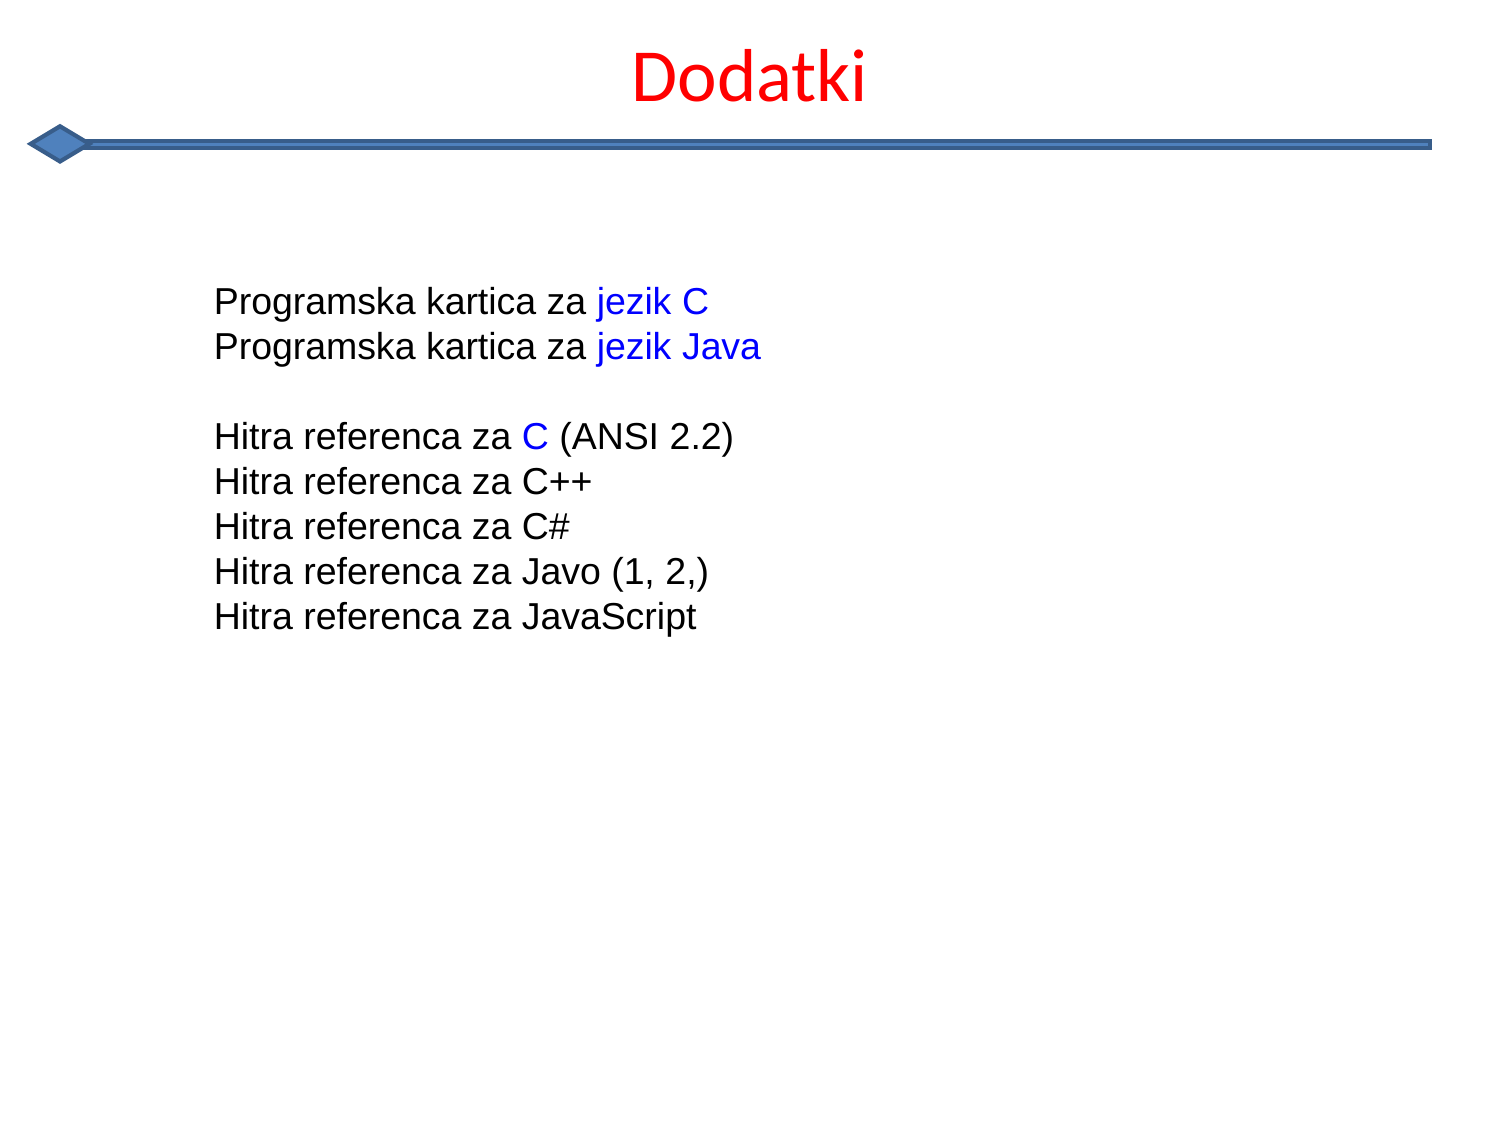

# Dodatki
Programska kartica za jezik C
Programska kartica za jezik Java
Hitra referenca za C (ANSI 2.2)
Hitra referenca za C++
Hitra referenca za C#
Hitra referenca za Javo (1, 2,)
Hitra referenca za JavaScript